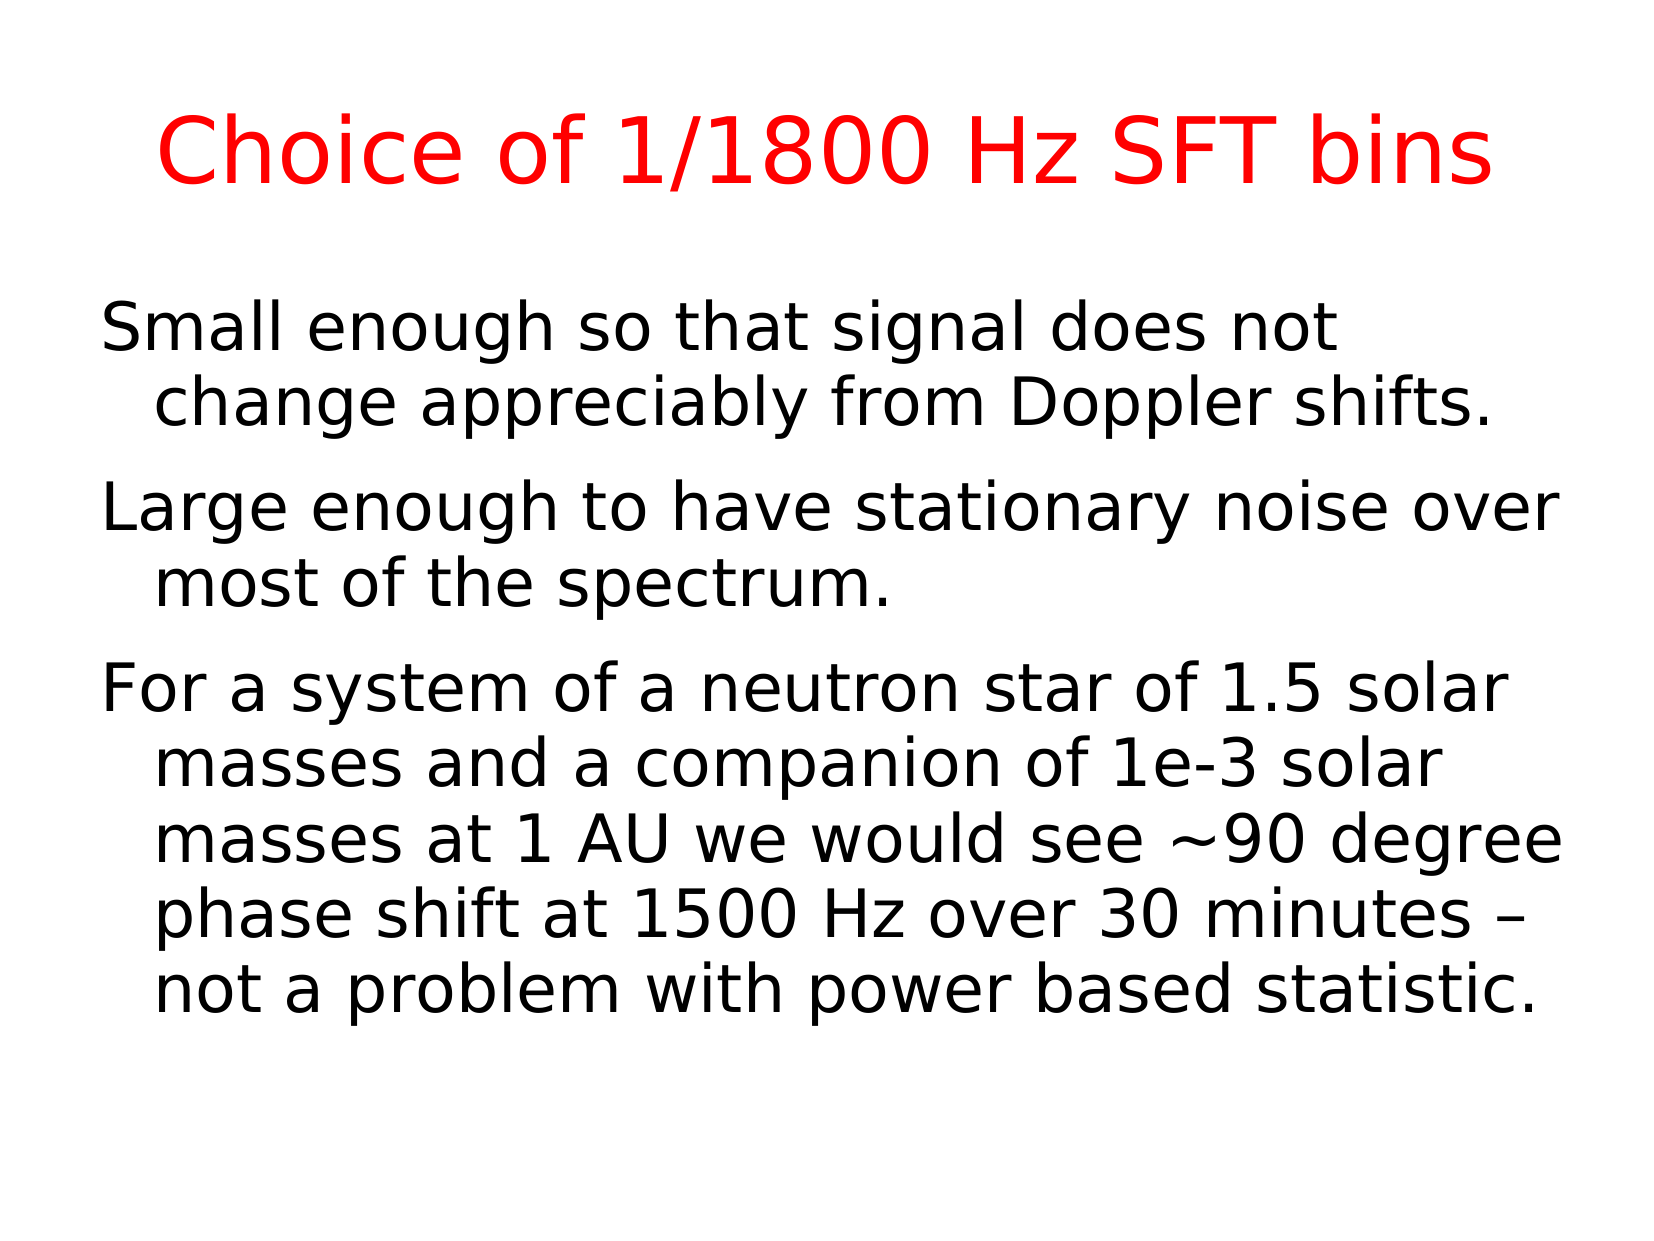

# Choice of 1/1800 Hz SFT bins
Small enough so that signal does not change appreciably from Doppler shifts.
Large enough to have stationary noise over most of the spectrum.
For a system of a neutron star of 1.5 solar masses and a companion of 1e-3 solar masses at 1 AU we would see ~90 degree phase shift at 1500 Hz over 30 minutes – not a problem with power based statistic.